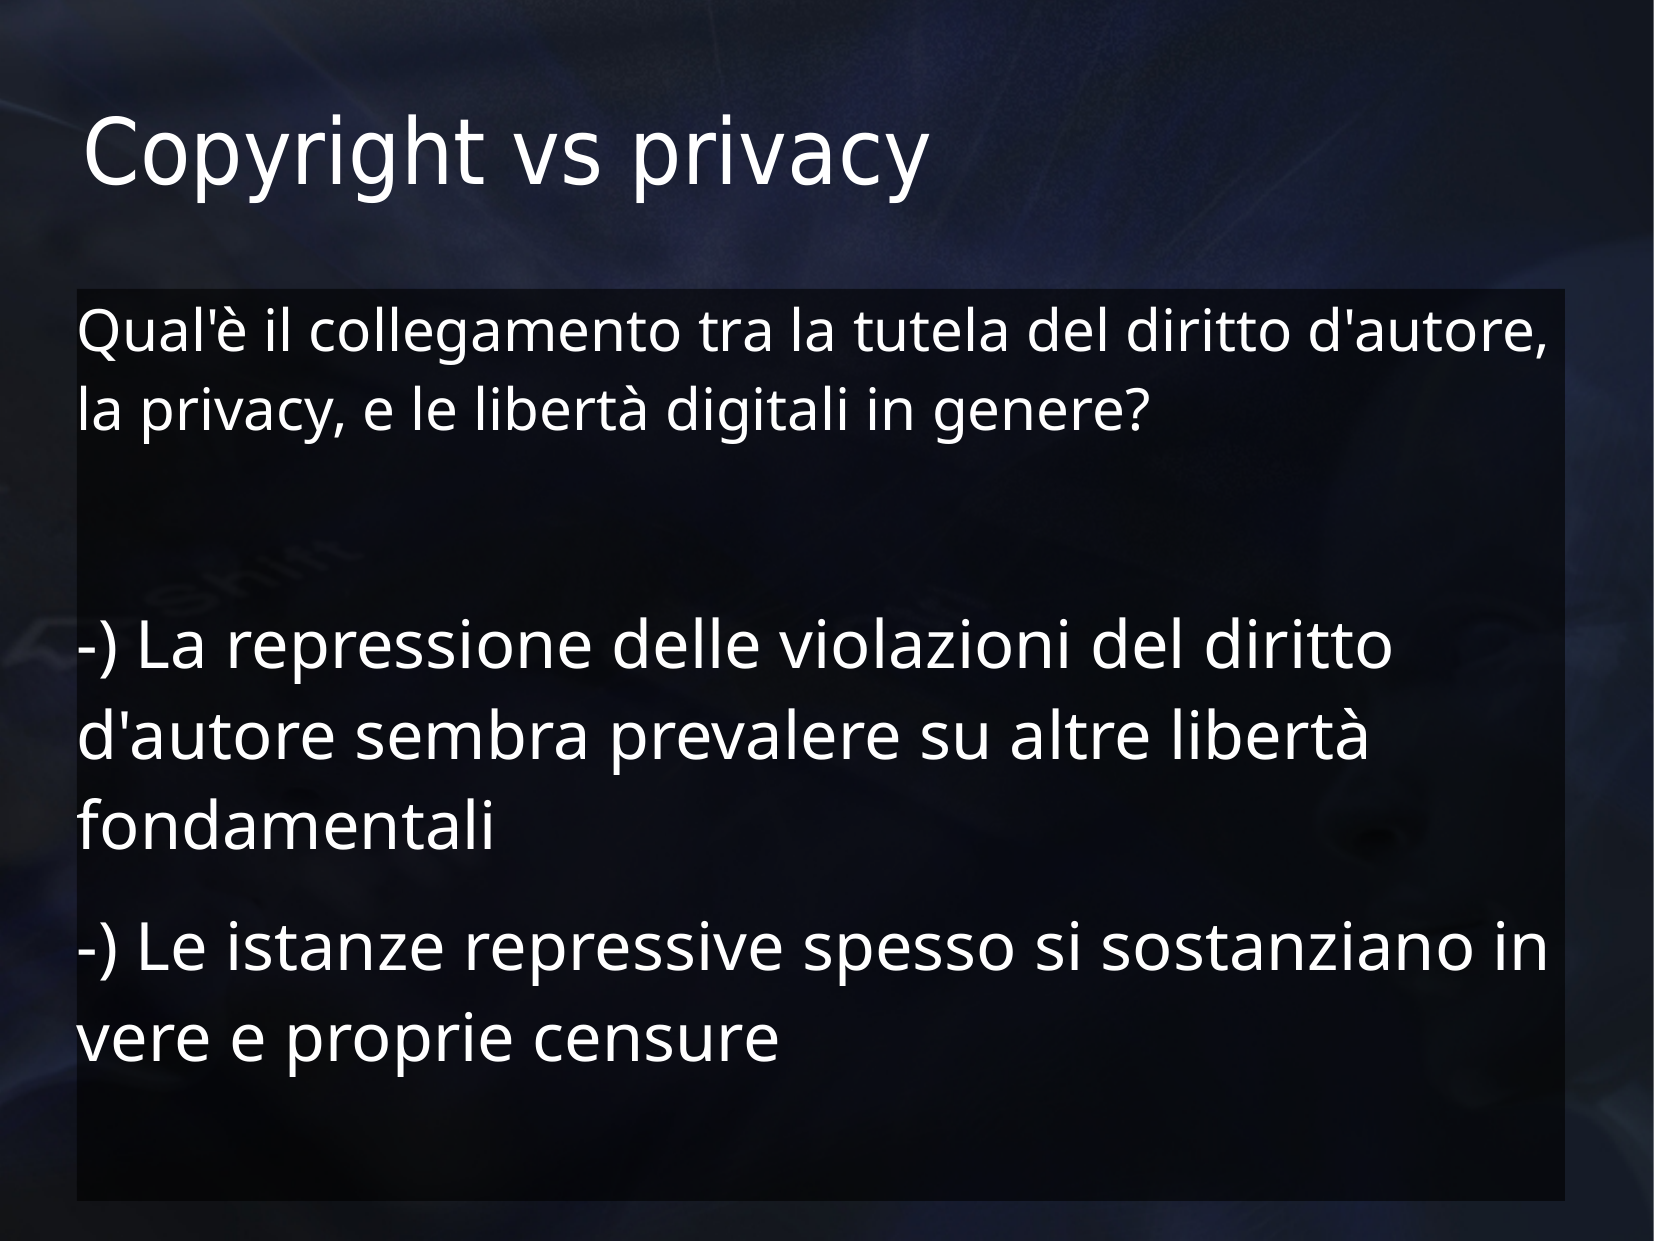

# Copyright vs privacy
Qual'è il collegamento tra la tutela del diritto d'autore, la privacy, e le libertà digitali in genere?
-) La repressione delle violazioni del diritto d'autore sembra prevalere su altre libertà fondamentali
-) Le istanze repressive spesso si sostanziano in vere e proprie censure